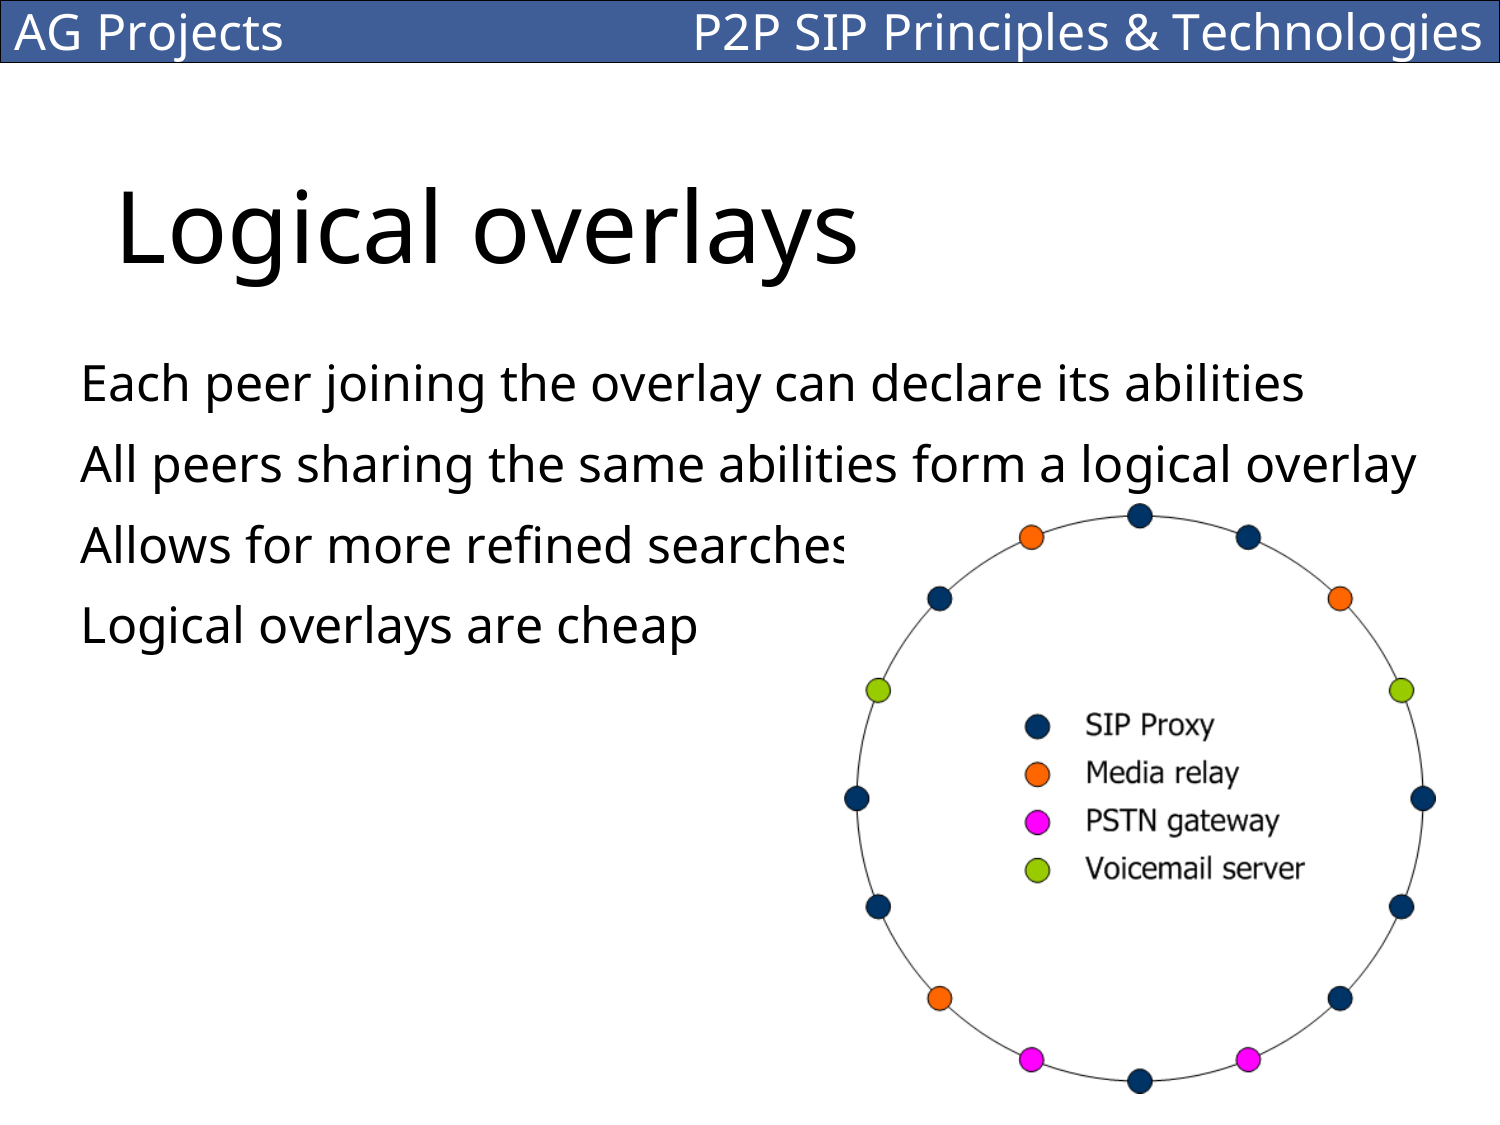

Logical overlays
 Each peer joining the overlay can declare its abilities
 All peers sharing the same abilities form a logical overlay
 Allows for more refined searches
 Logical overlays are cheap